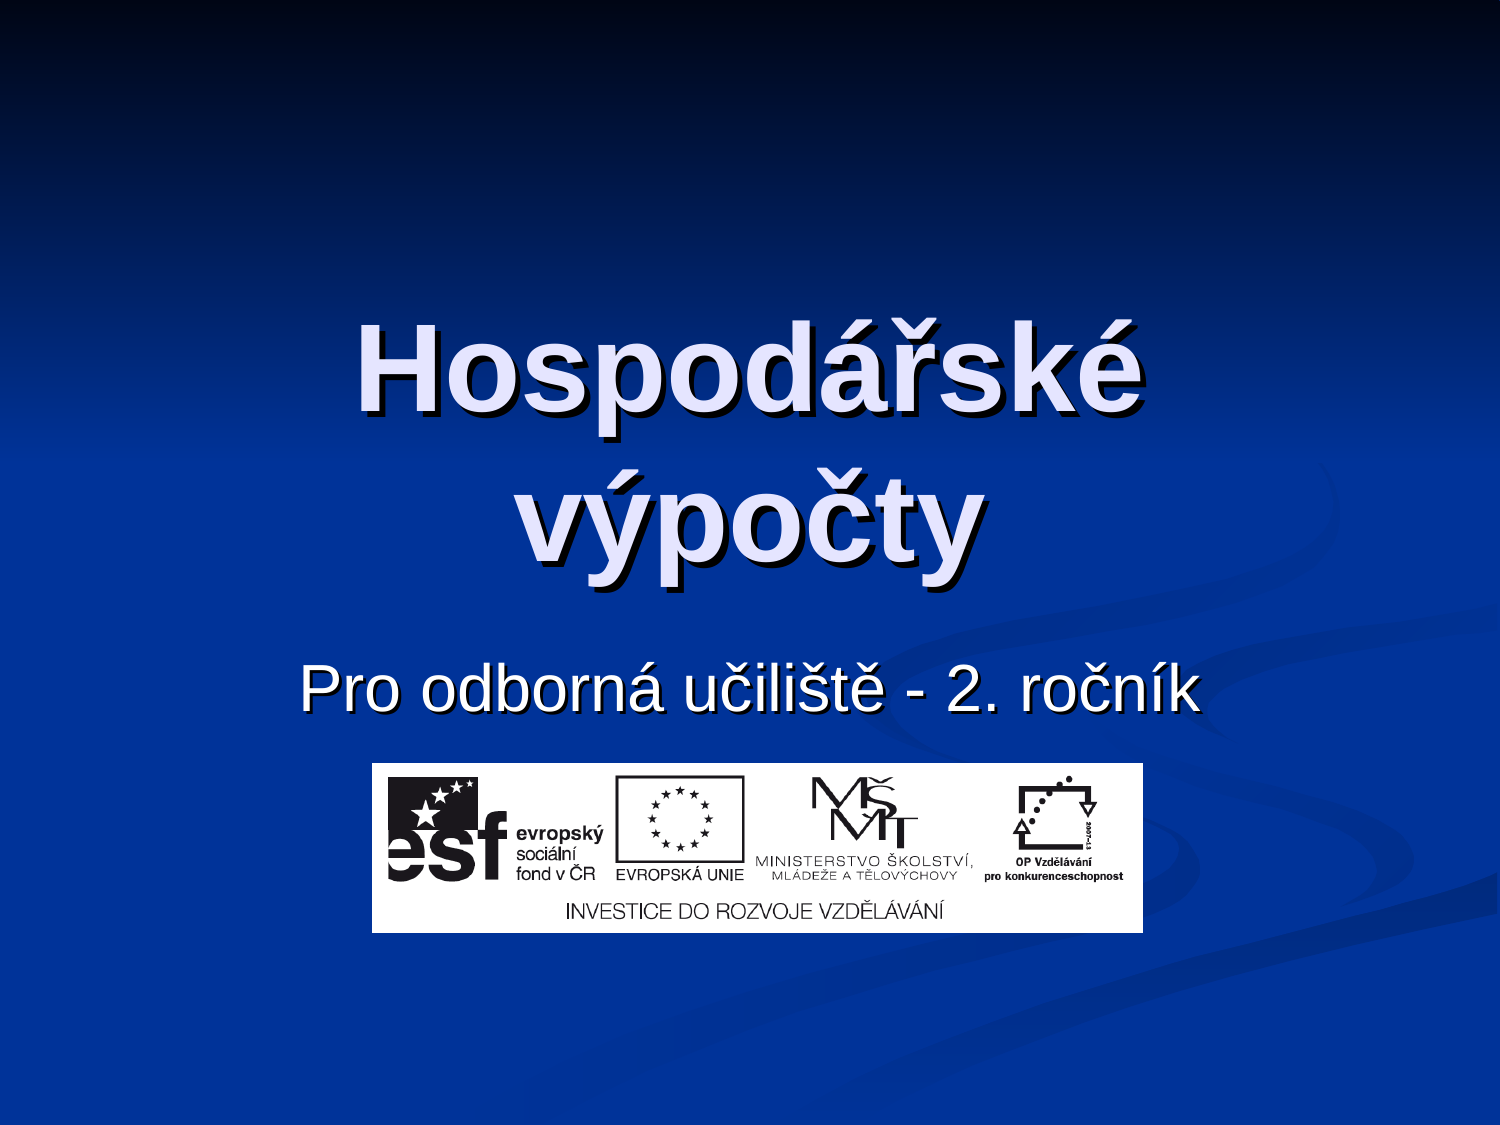

# Hospodářské výpočty
Pro odborná učiliště - 2. ročník